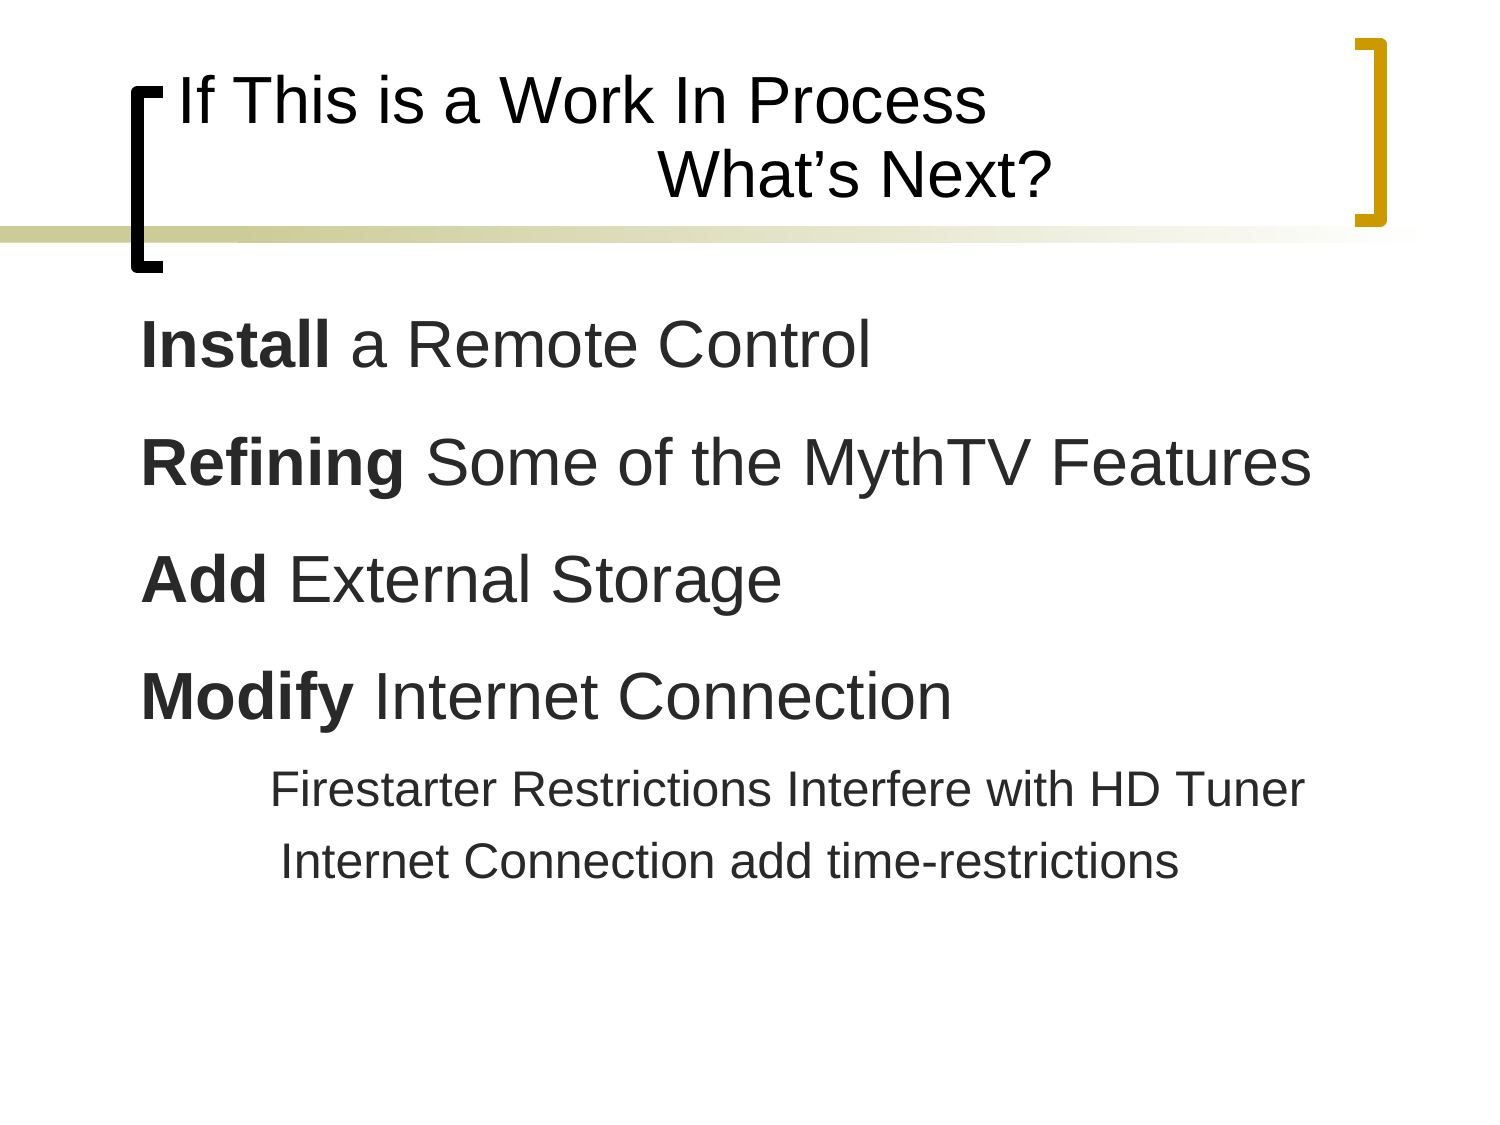

# If This is a Work In Process What’s Next?
Install a Remote Control
Refining Some of the MythTV Features
Add External Storage
Modify Internet Connection
 Firestarter Restrictions Interfere with HD Tuner
 Internet Connection add time-restrictions